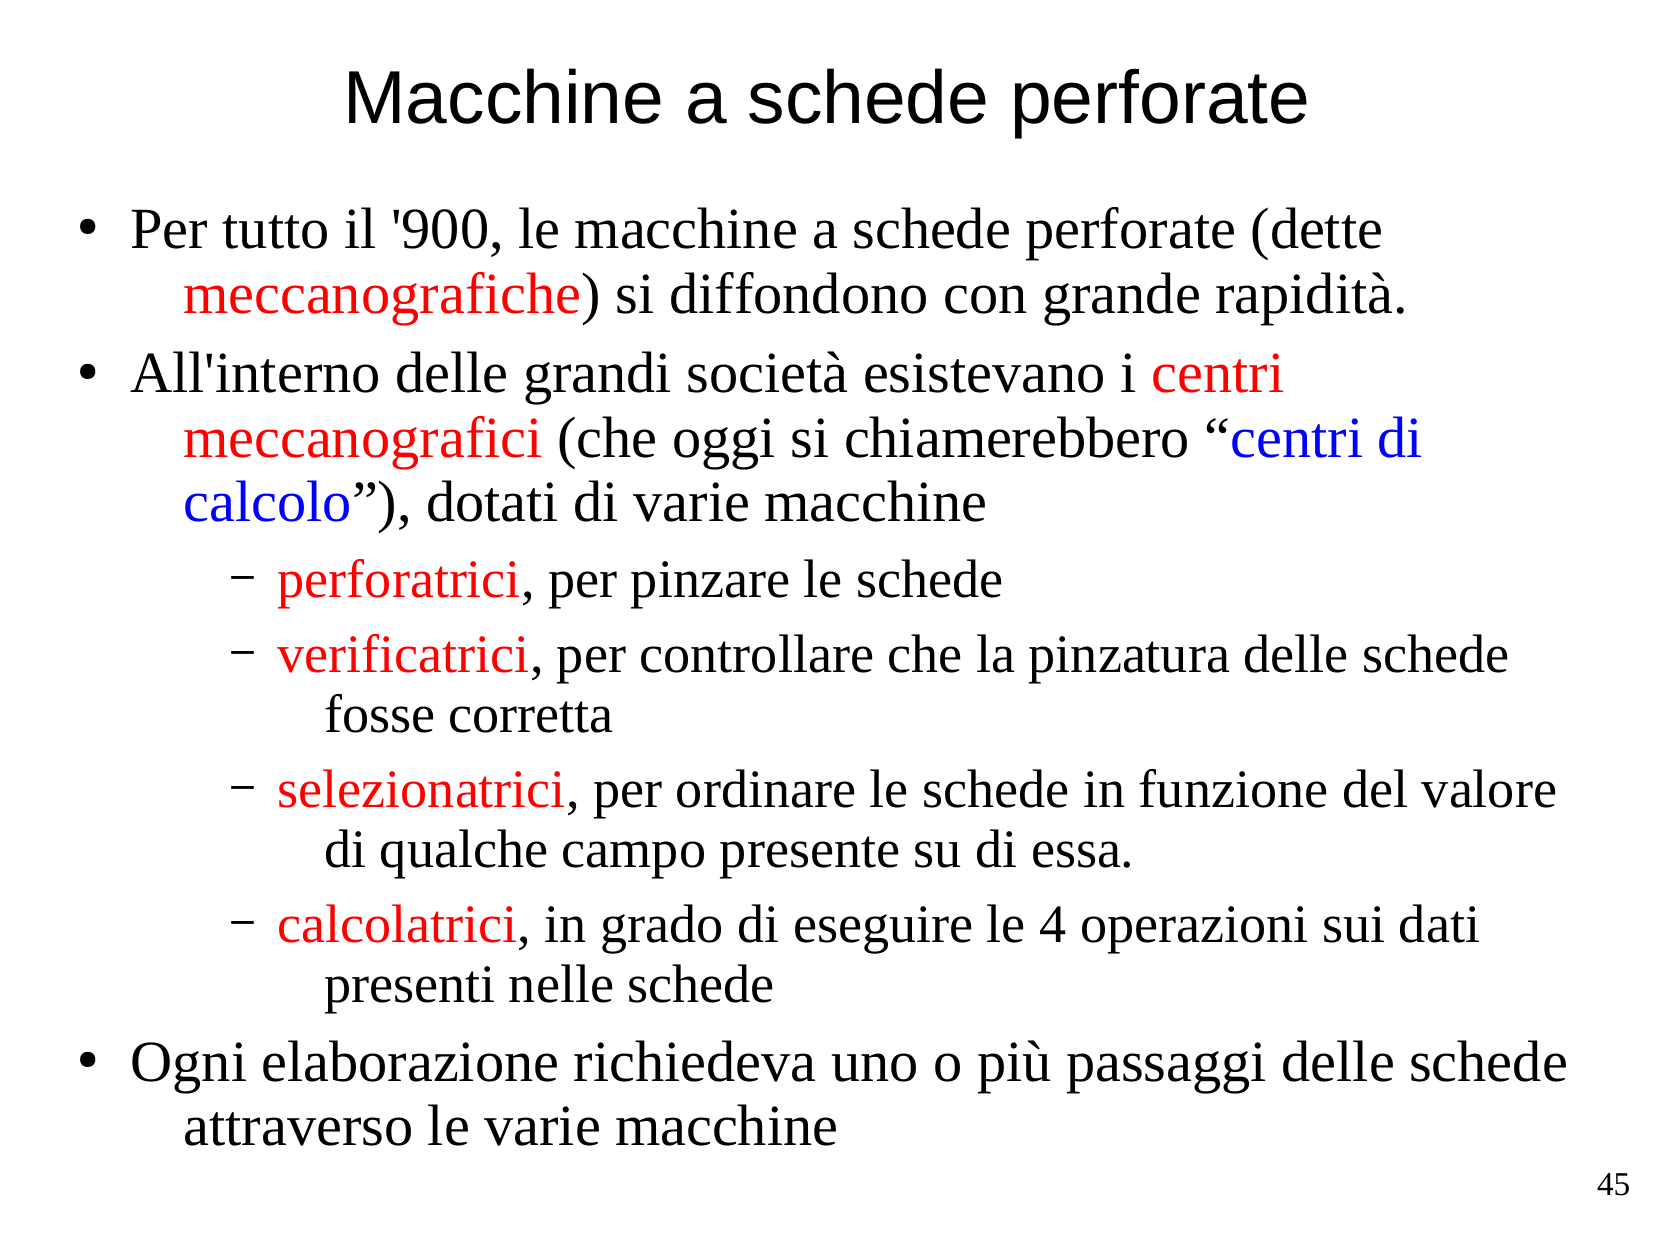

# Macchine a schede perforate
Per tutto il '900, le macchine a schede perforate (dette meccanografiche) si diffondono con grande rapidità.
All'interno delle grandi società esistevano i centri meccanografici (che oggi si chiamerebbero “centri di calcolo”), dotati di varie macchine
perforatrici, per pinzare le schede
verificatrici, per controllare che la pinzatura delle schede fosse corretta
selezionatrici, per ordinare le schede in funzione del valore di qualche campo presente su di essa.
calcolatrici, in grado di eseguire le 4 operazioni sui dati presenti nelle schede
Ogni elaborazione richiedeva uno o più passaggi delle schede attraverso le varie macchine